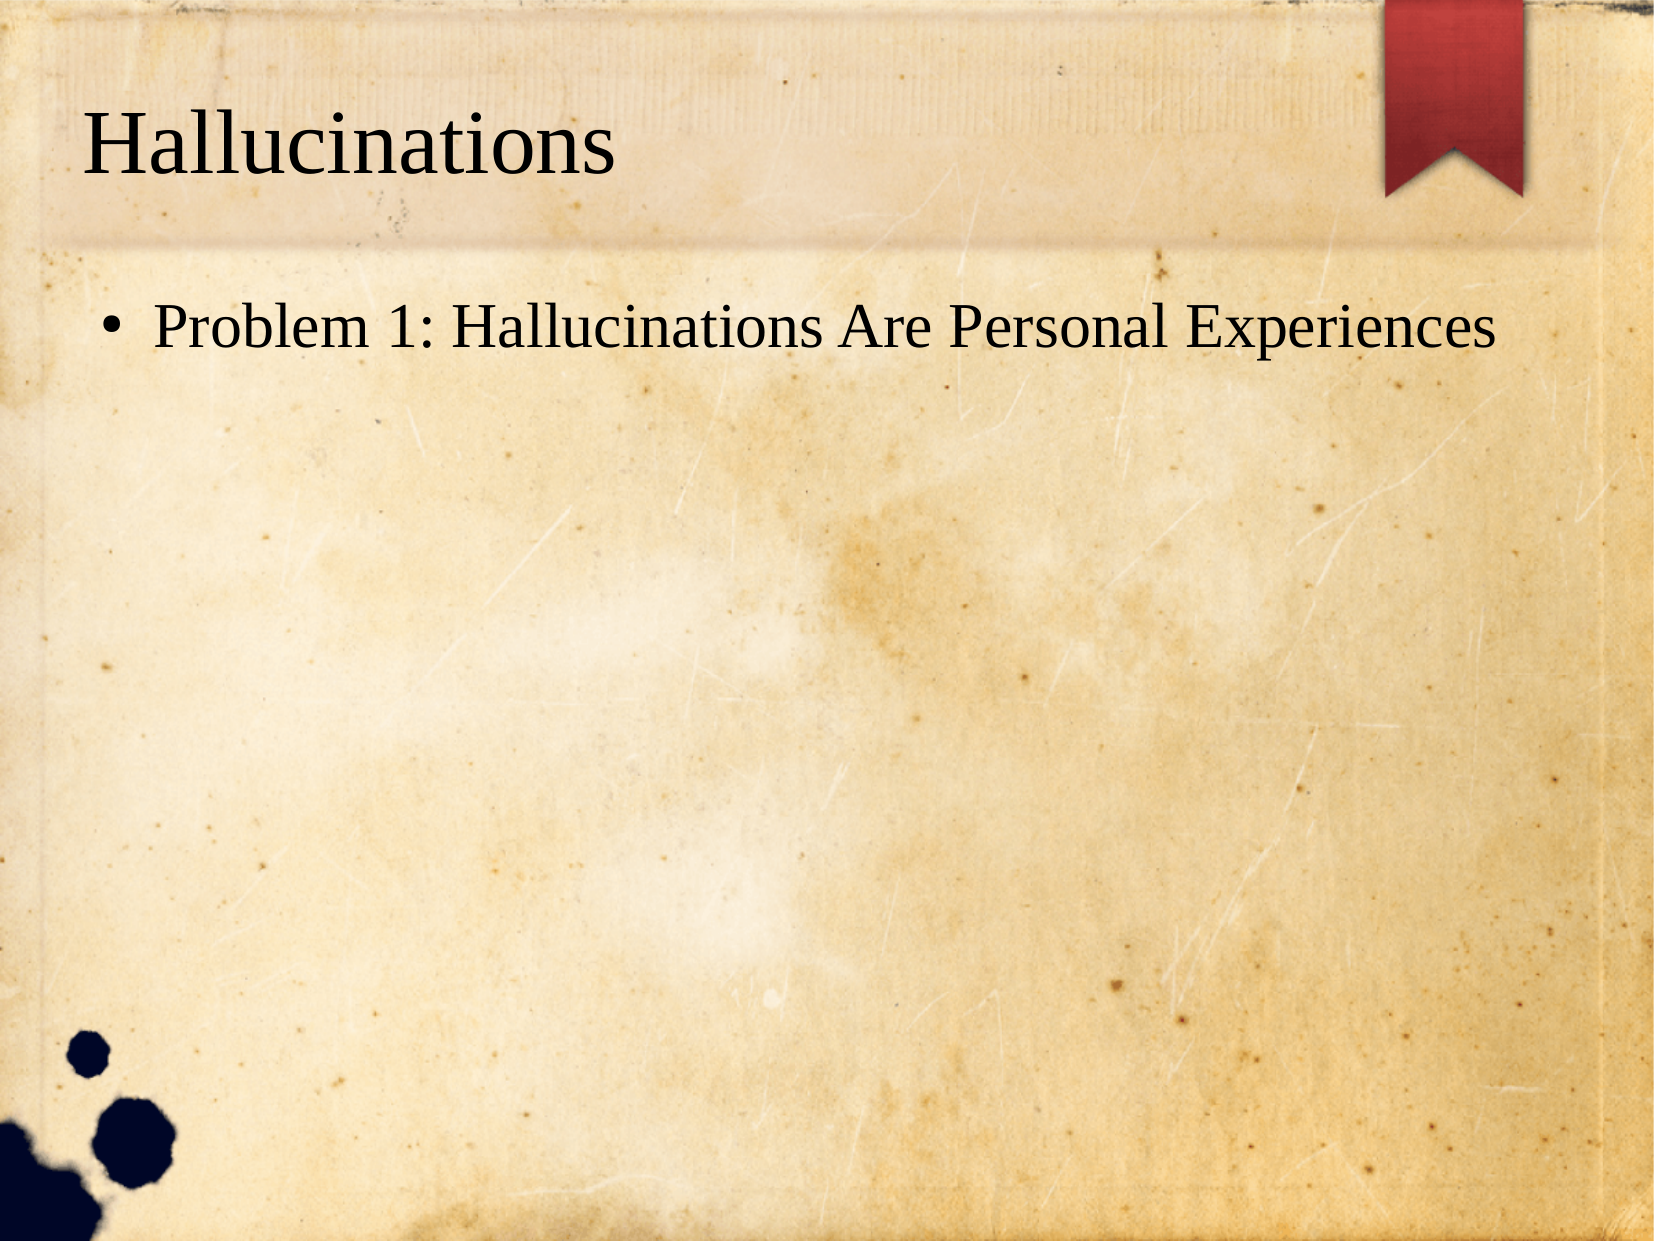

# Hallucinations
Problem 1: Hallucinations Are Personal Experiences